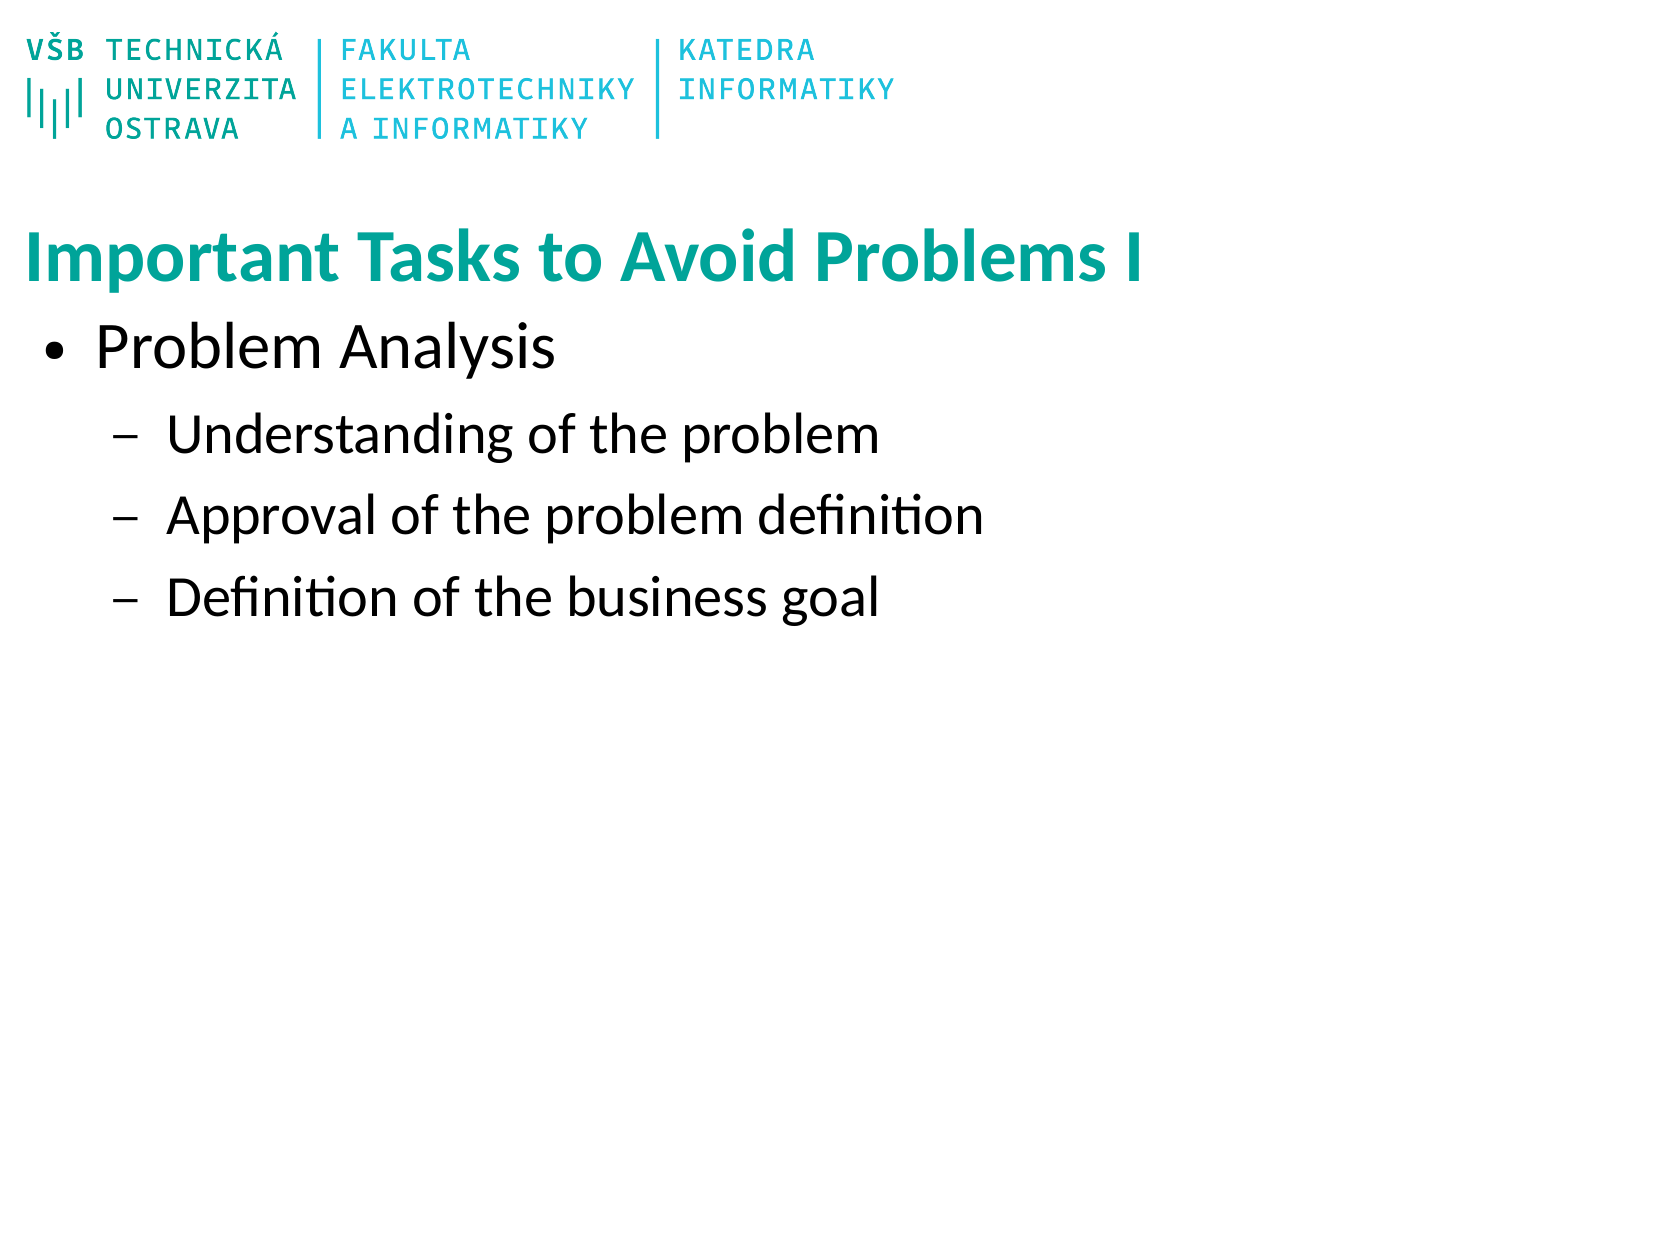

# Important Tasks to Avoid Problems I
Problem Analysis
Understanding of the problem
Approval of the problem definition
Definition of the business goal